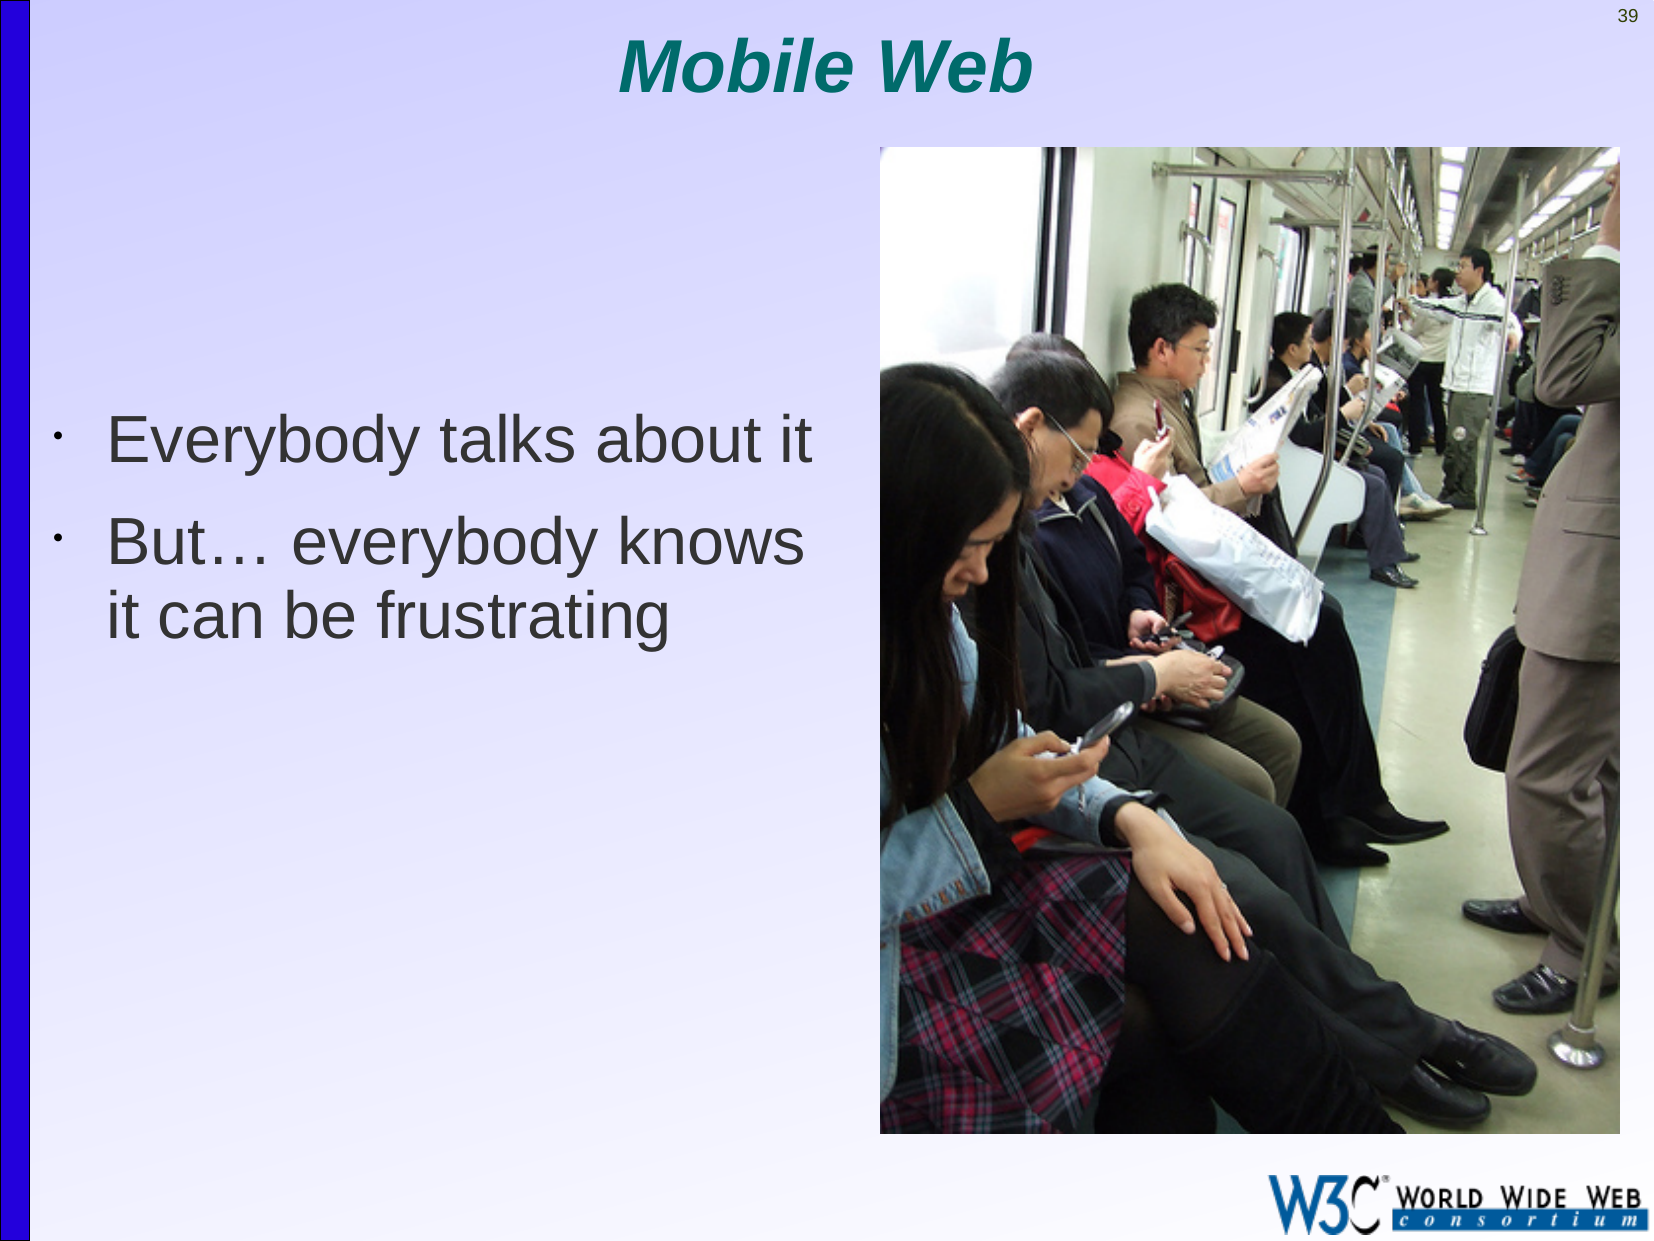

# Mobile Web
Everybody talks about it
But… everybody knows it can be frustrating